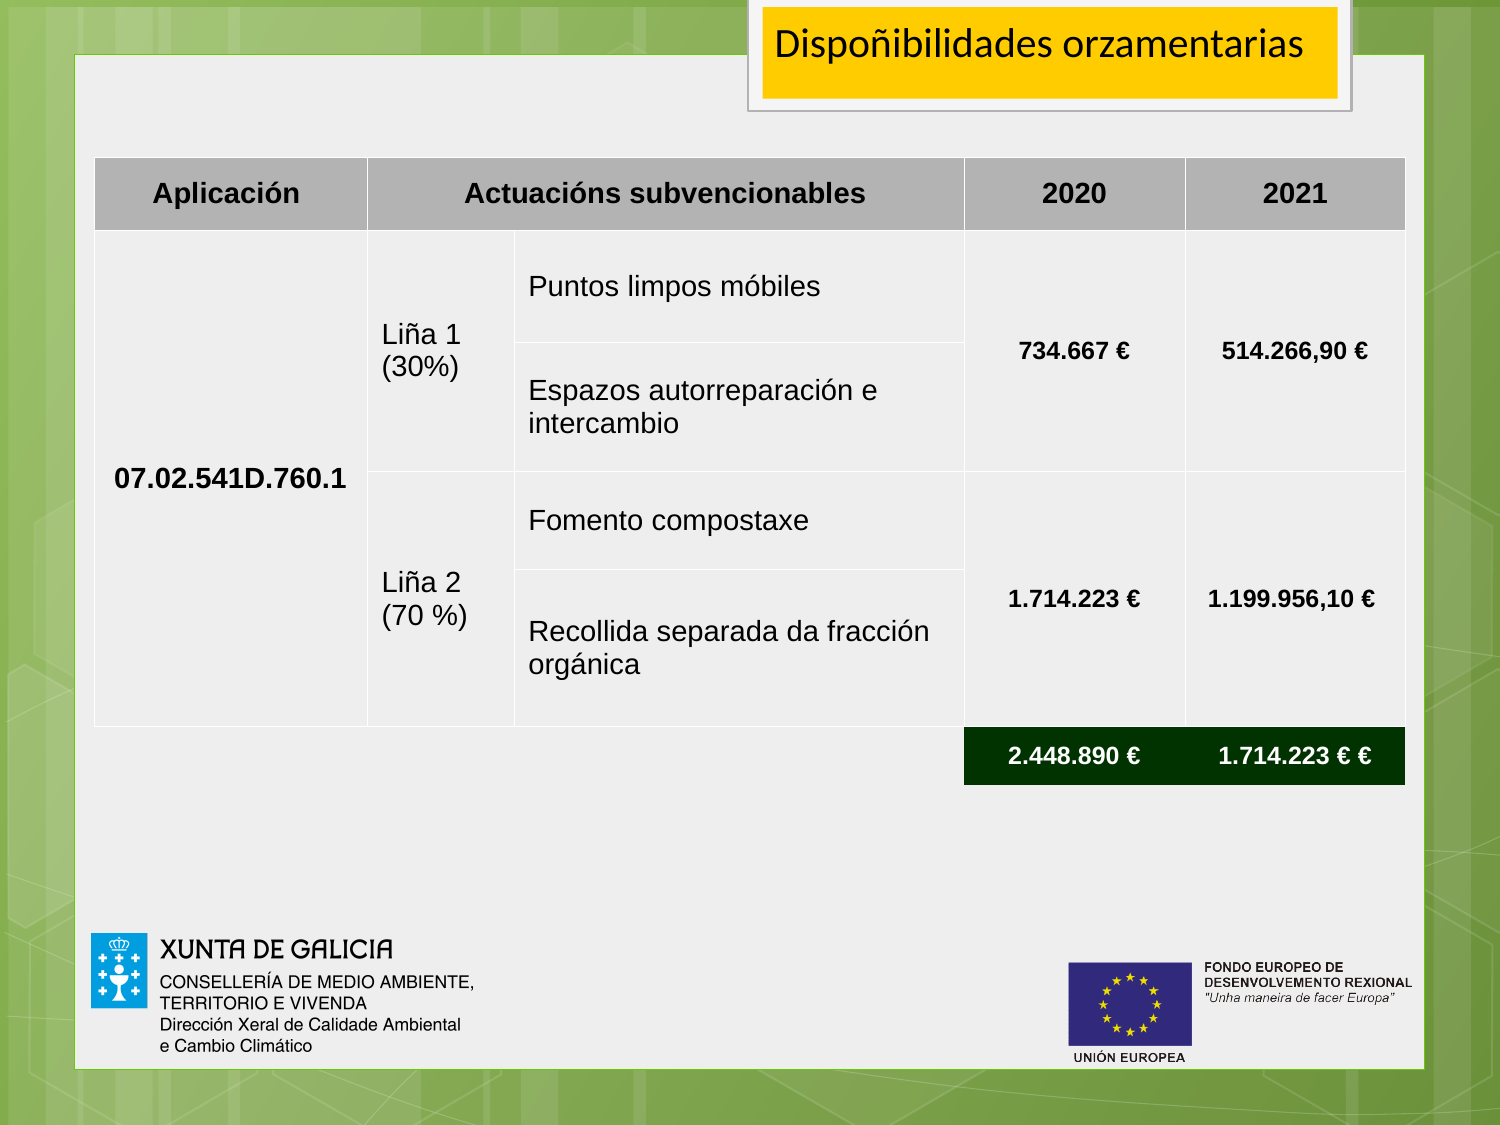

Dispoñibilidades orzamentarias
| Aplicación | Actuacións subvencionables | | 2020 | 2021 |
| --- | --- | --- | --- | --- |
| 07.02.541D.760.1 | Liña 1 (30%) | Puntos limpos móbiles | 734.667 € | 514.266,90 € |
| | | Espazos autorreparación e intercambio | | |
| | Liña 2 (70 %) | Fomento compostaxe | 1.714.223 € | 1.199.956,10 € |
| | | Recollida separada da fracción orgánica | | |
| | | | 2.448.890 € | 1.714.223 € € |